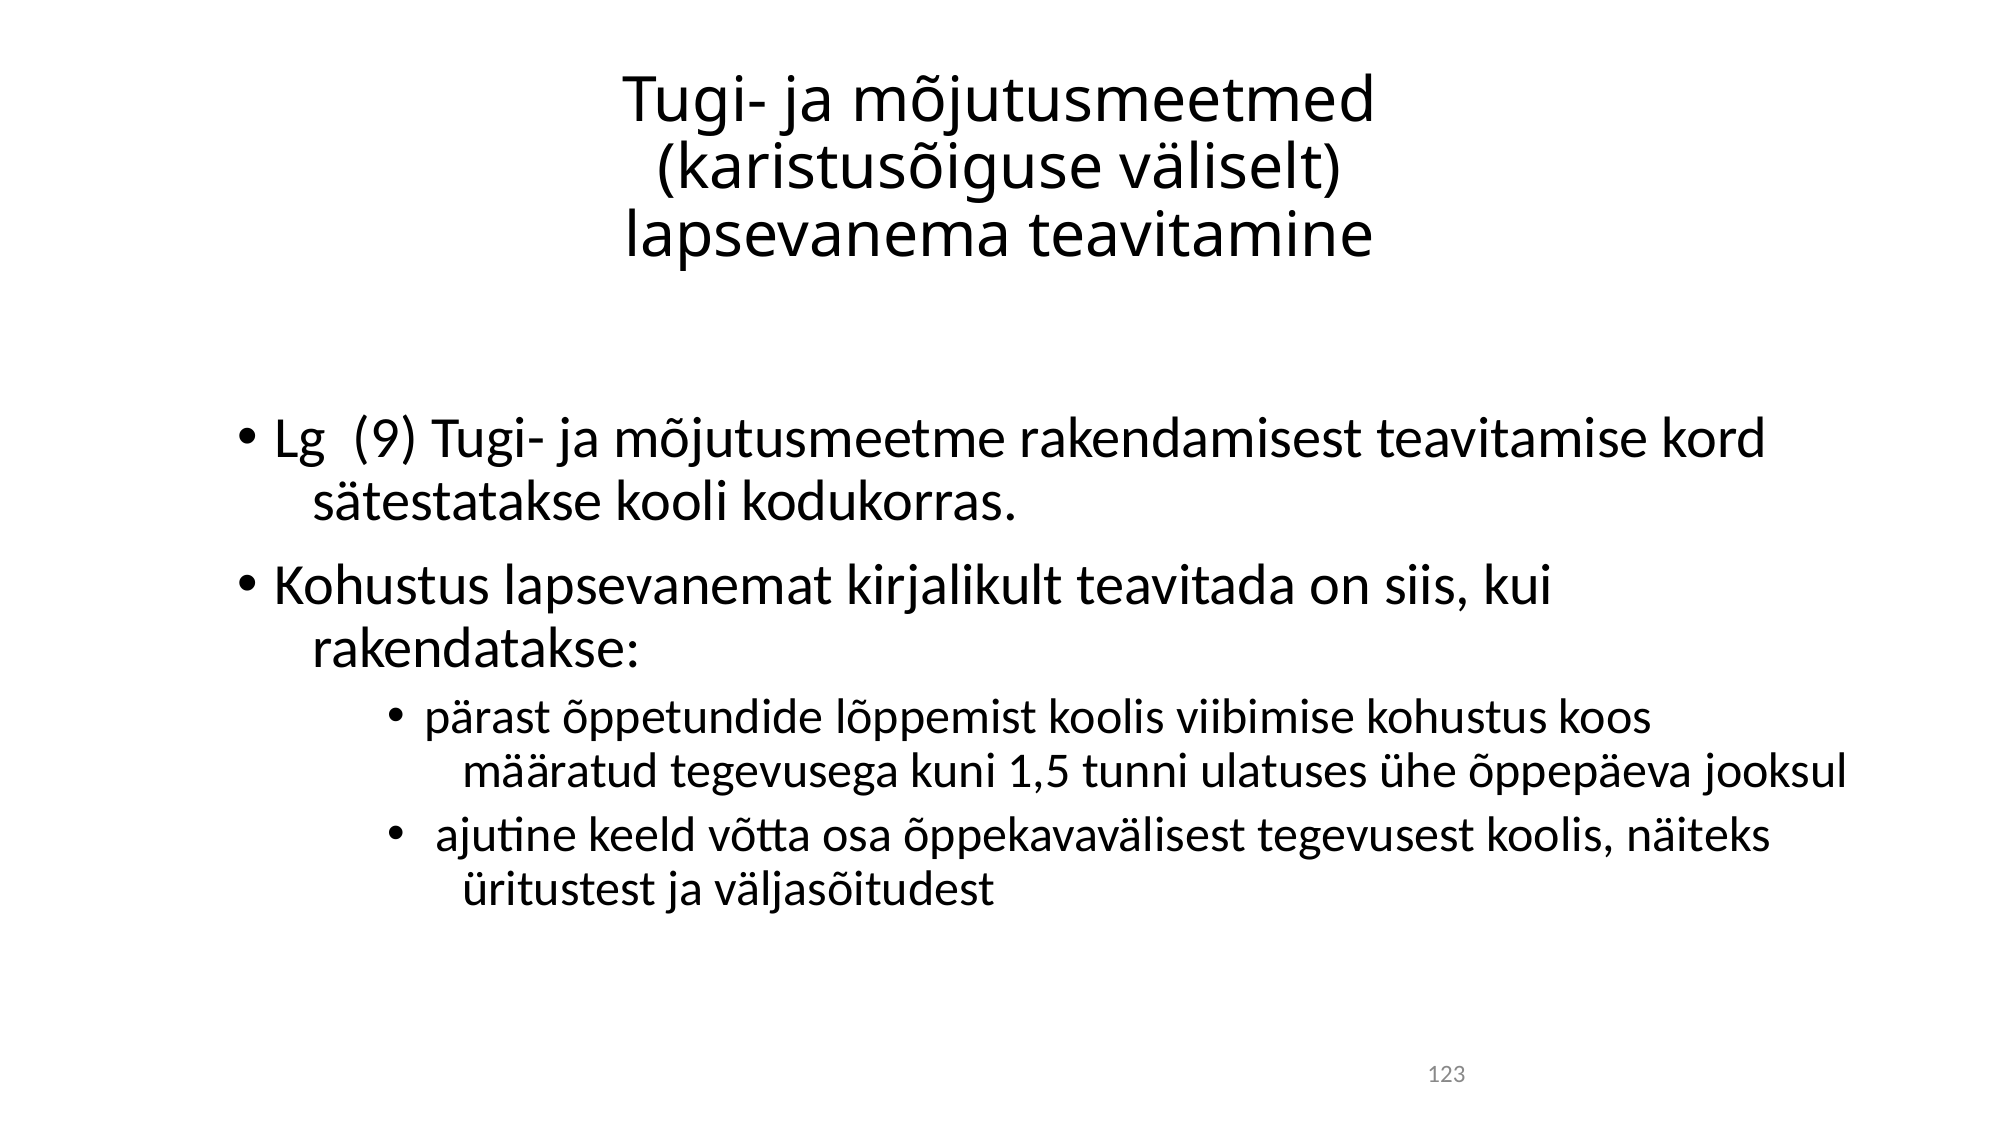

# Tugi- ja mõjutusmeetmed (karistusõiguse väliselt) lapsevanema teavitamine
Lg  (9) Tugi- ja mõjutusmeetme rakendamisest teavitamise kord sätestatakse kooli kodukorras.
Kohustus lapsevanemat kirjalikult teavitada on siis, kui rakendatakse:
pärast õppetundide lõppemist koolis viibimise kohustus koos määratud tegevusega kuni 1,5 tunni ulatuses ühe õppepäeva jooksul
 ajutine keeld võtta osa õppekavavälisest tegevusest koolis, näiteks üritustest ja väljasõitudest